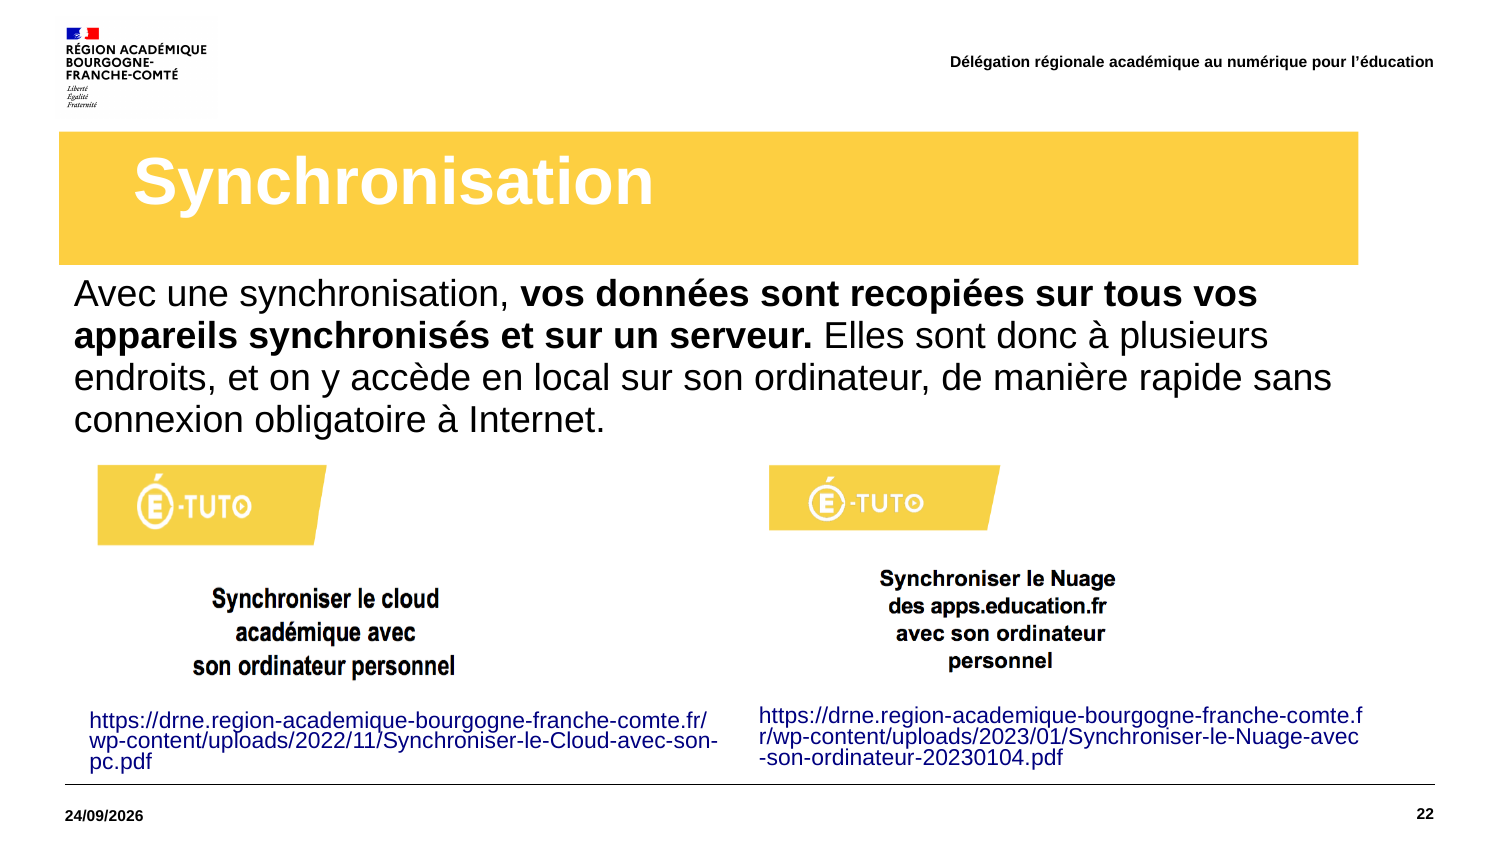

Délégation régionale académique au numérique pour l’éducation
Synchronisation
Avec une synchronisation, vos données sont recopiées sur tous vos appareils synchronisés et sur un serveur. Elles sont donc à plusieurs endroits, et on y accède en local sur son ordinateur, de manière rapide sans connexion obligatoire à Internet.
https://drne.region-academique-bourgogne-franche-comte.fr/wp-content/uploads/2023/01/Synchroniser-le-Nuage-avec-son-ordinateur-20230104.pdf
https://drne.region-academique-bourgogne-franche-comte.fr/wp-content/uploads/2022/11/Synchroniser-le-Cloud-avec-son-pc.pdf